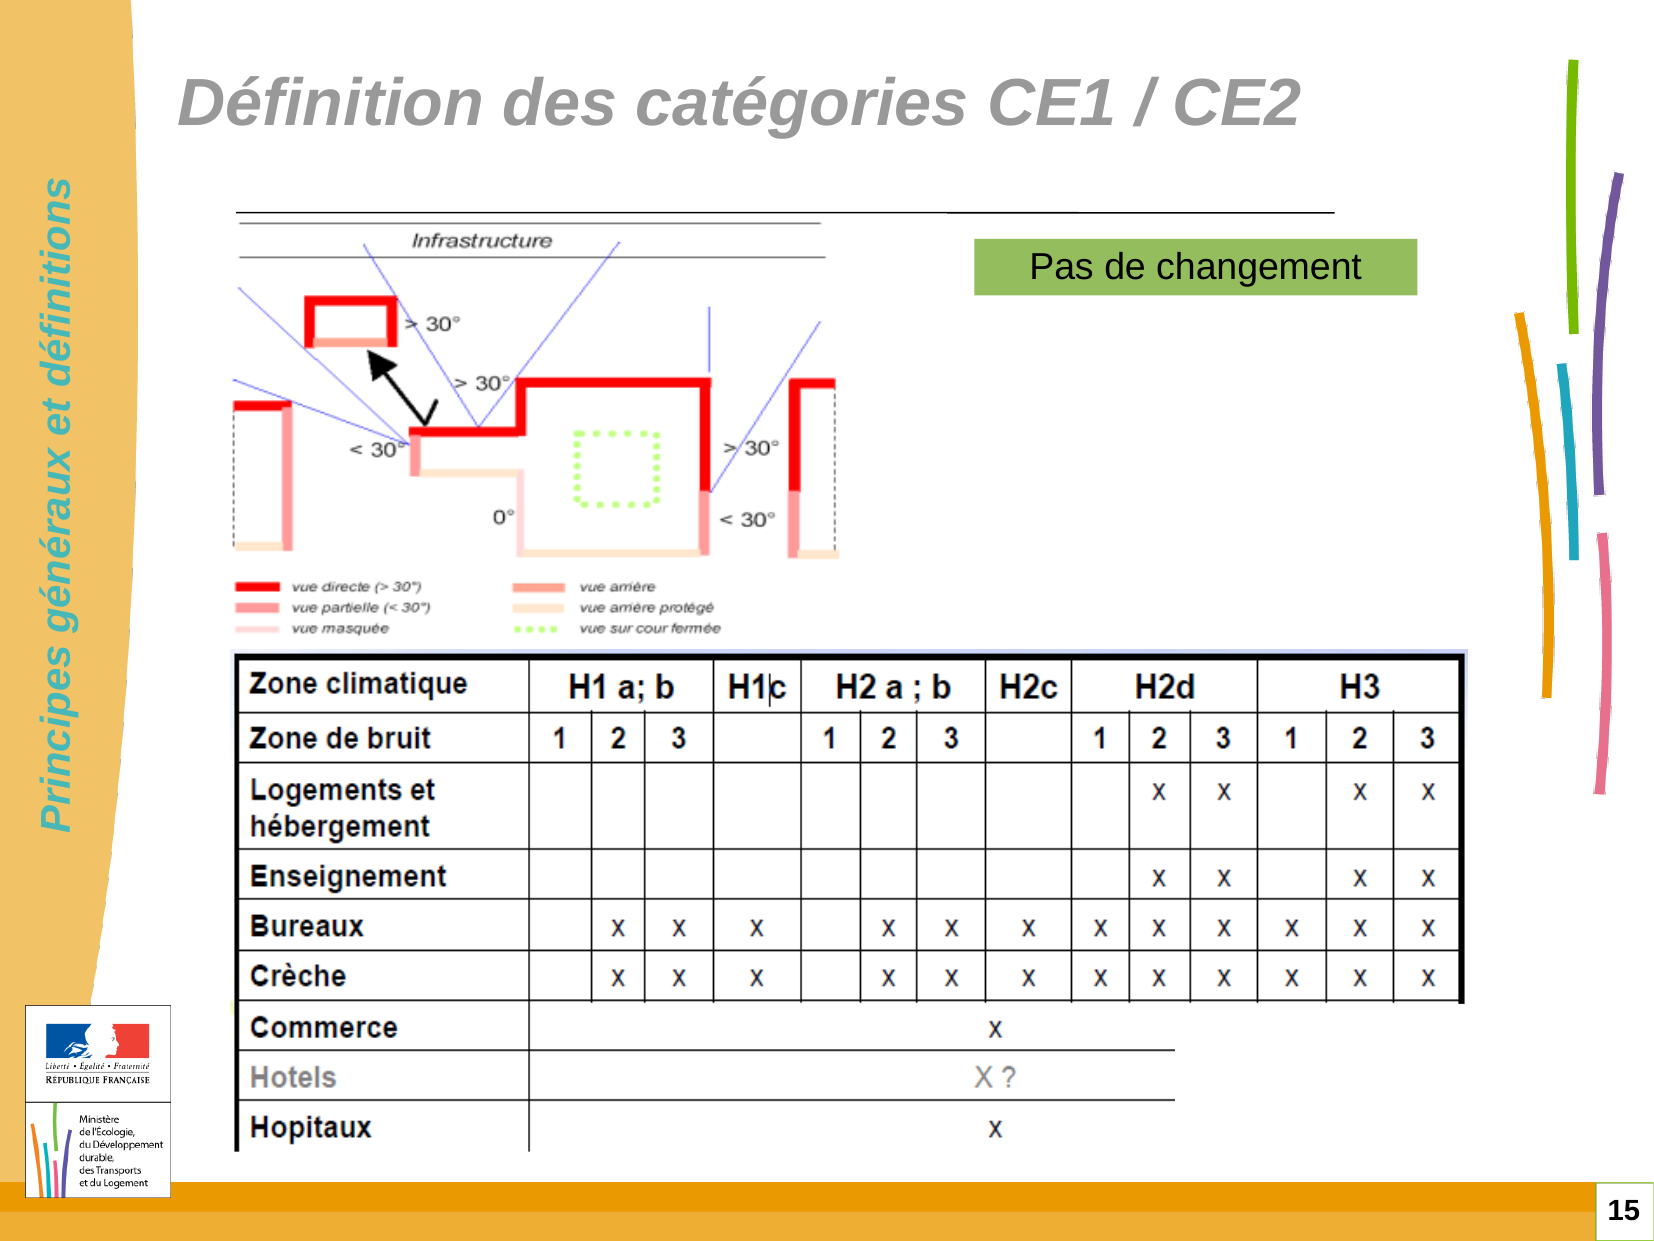

Définition des catégories CE1 / CE2
Pas de changement
Principes généraux et définitions
| | |
| --- | --- |
| | |
| | |
| | |
| | |
| | |
15